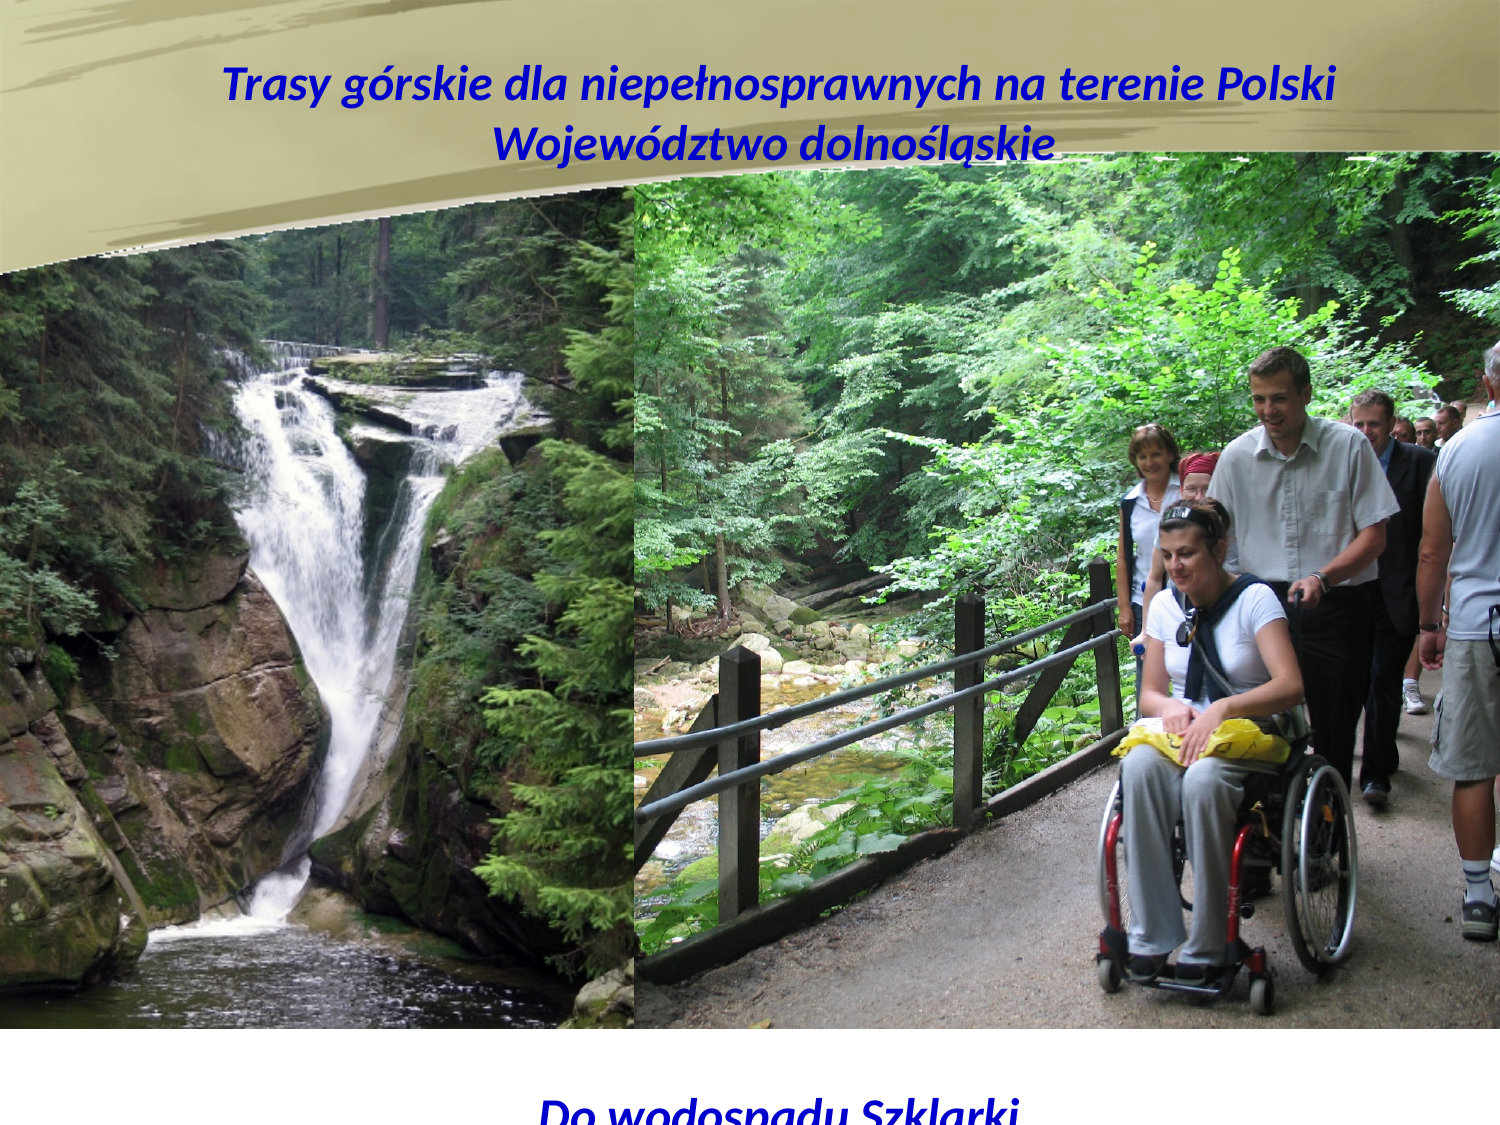

Trasy górskie dla niepełnosprawnych na terenie Polski
Województwo dolnośląskie
Do wodospadu Szklarki